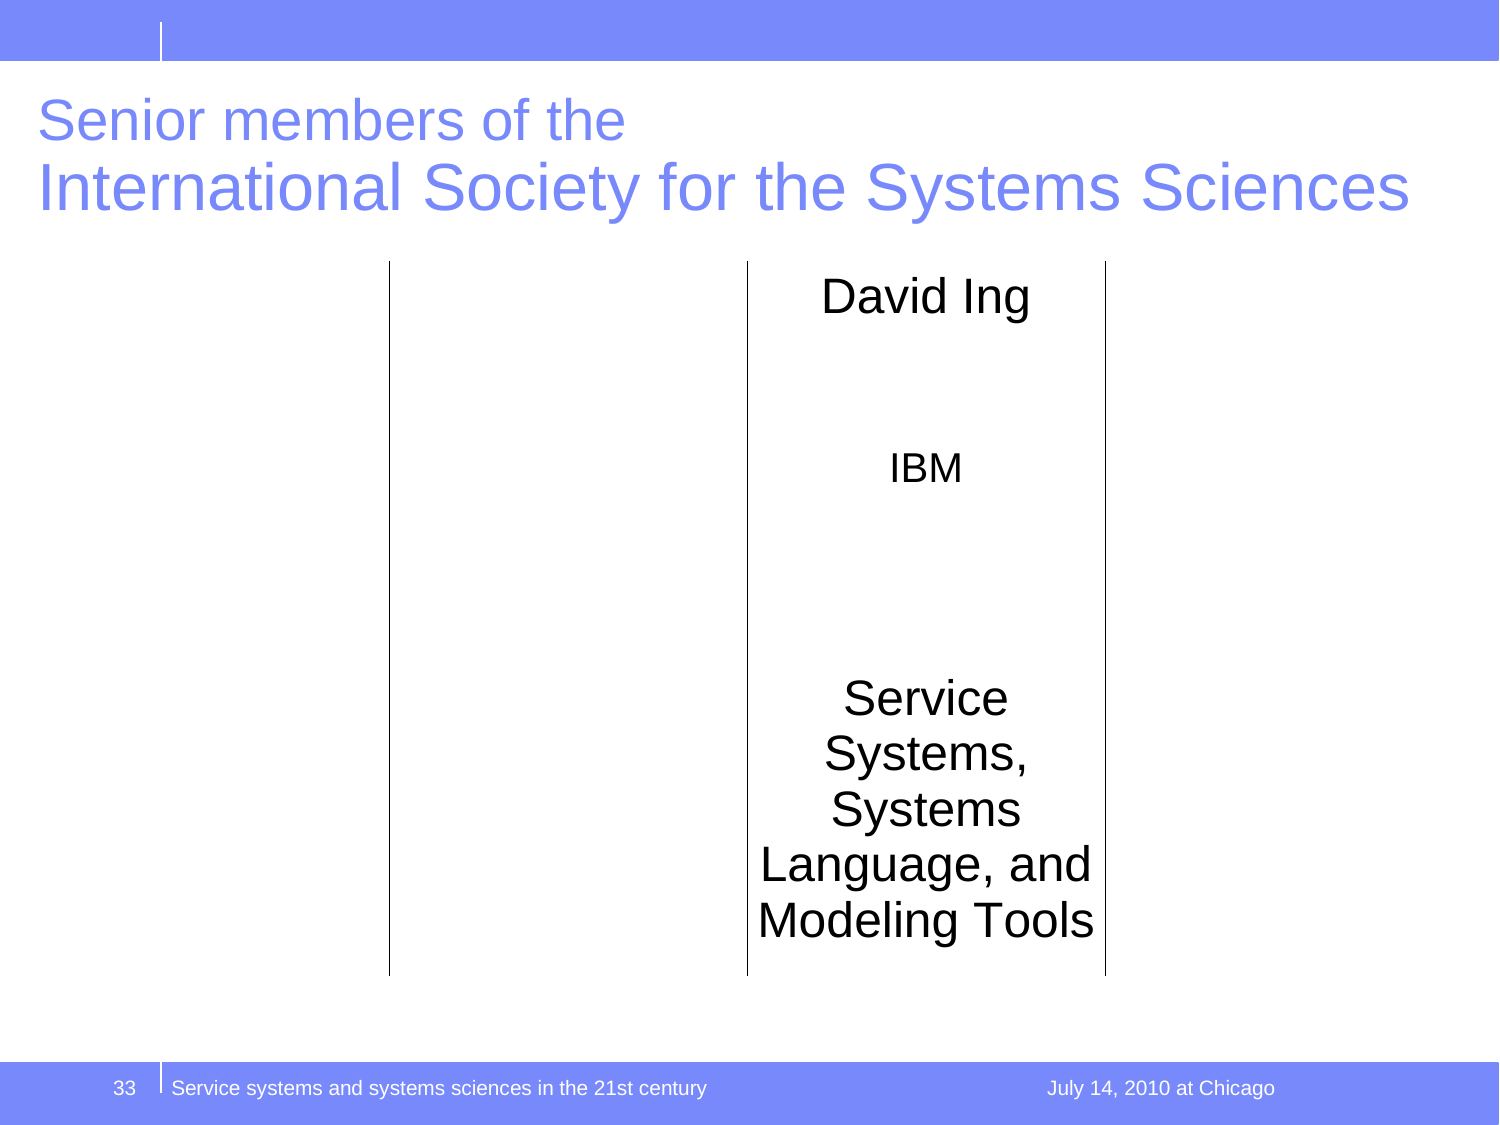

# Senior members of the International Society for the Systems Sciences
| | | David Ing | |
| --- | --- | --- | --- |
| | | IBM | |
| | | Service Systems, Systems Language, and Modeling Tools | |
33
Service systems and systems sciences in the 21st century
July 14, 2010 at Chicago